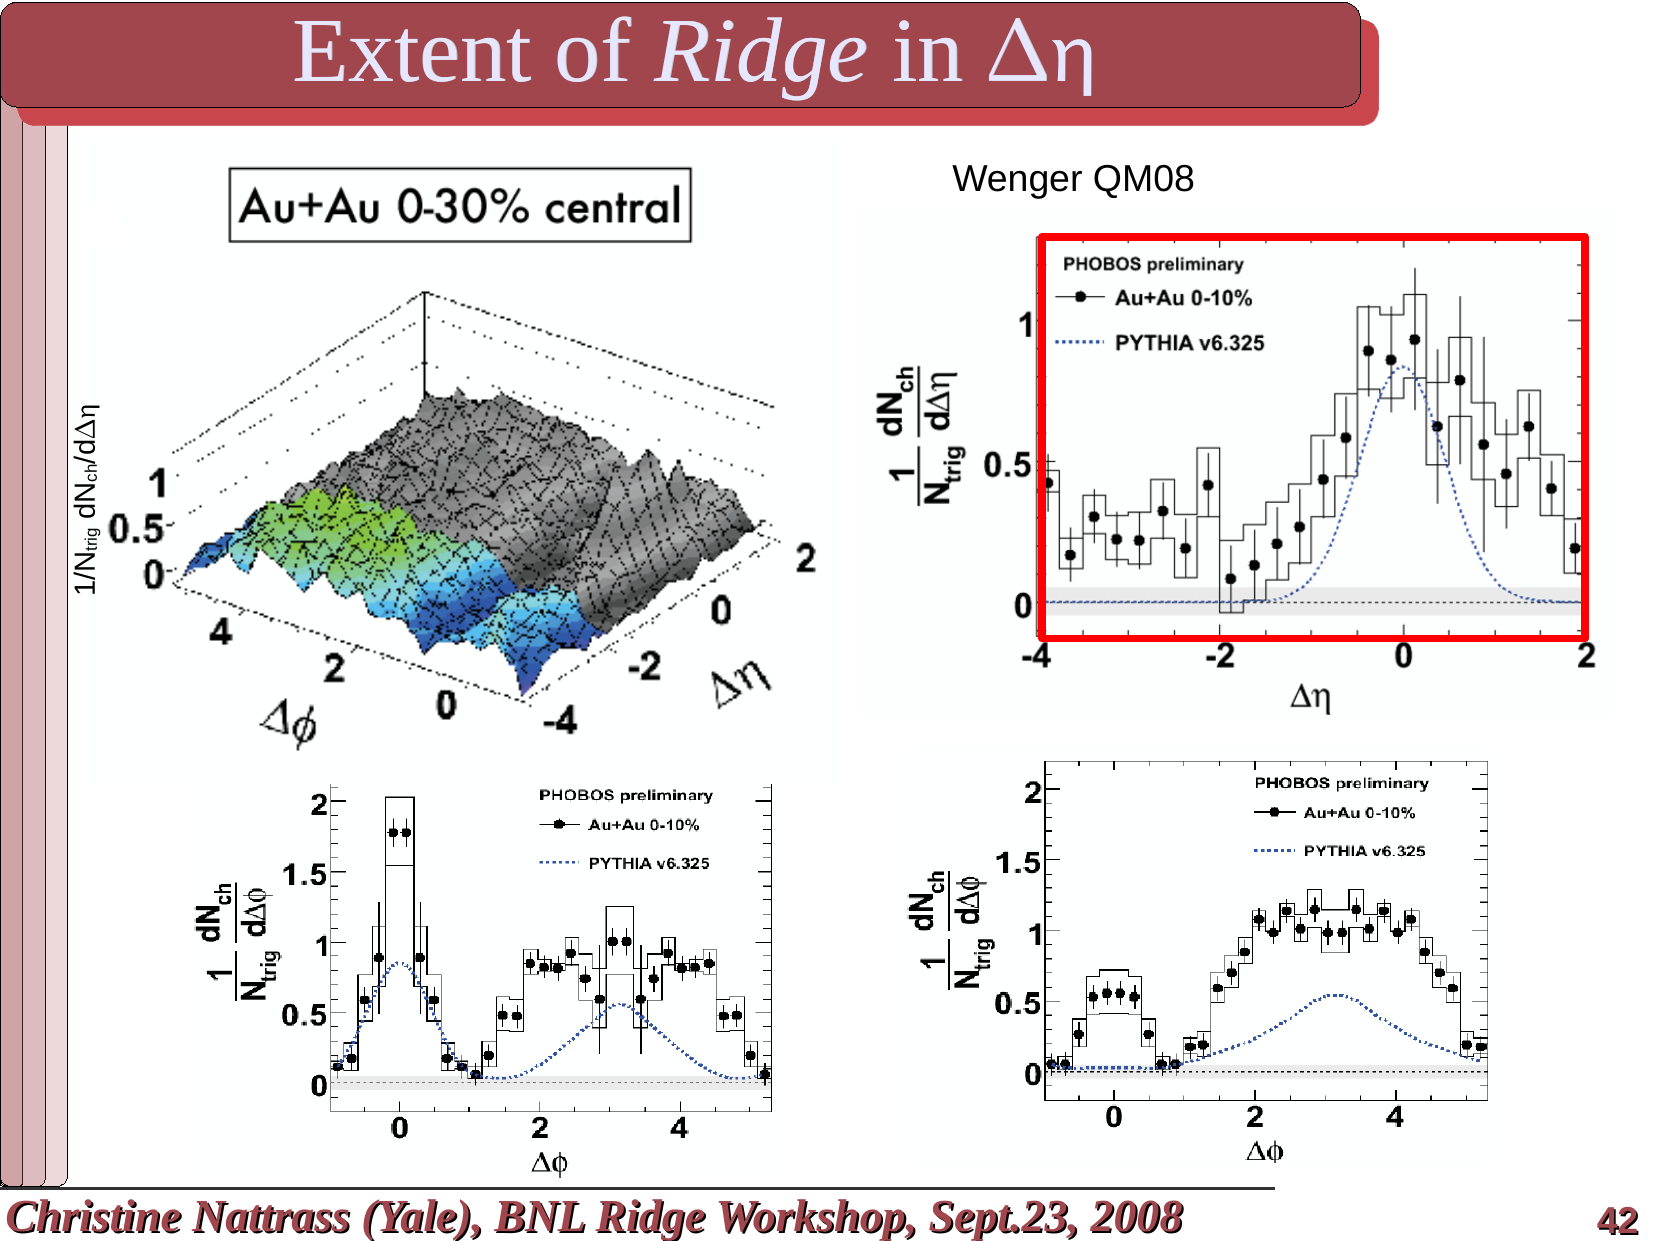

# Extent of Ridge in 
Wenger QM08
1/Ntrig dNch/d